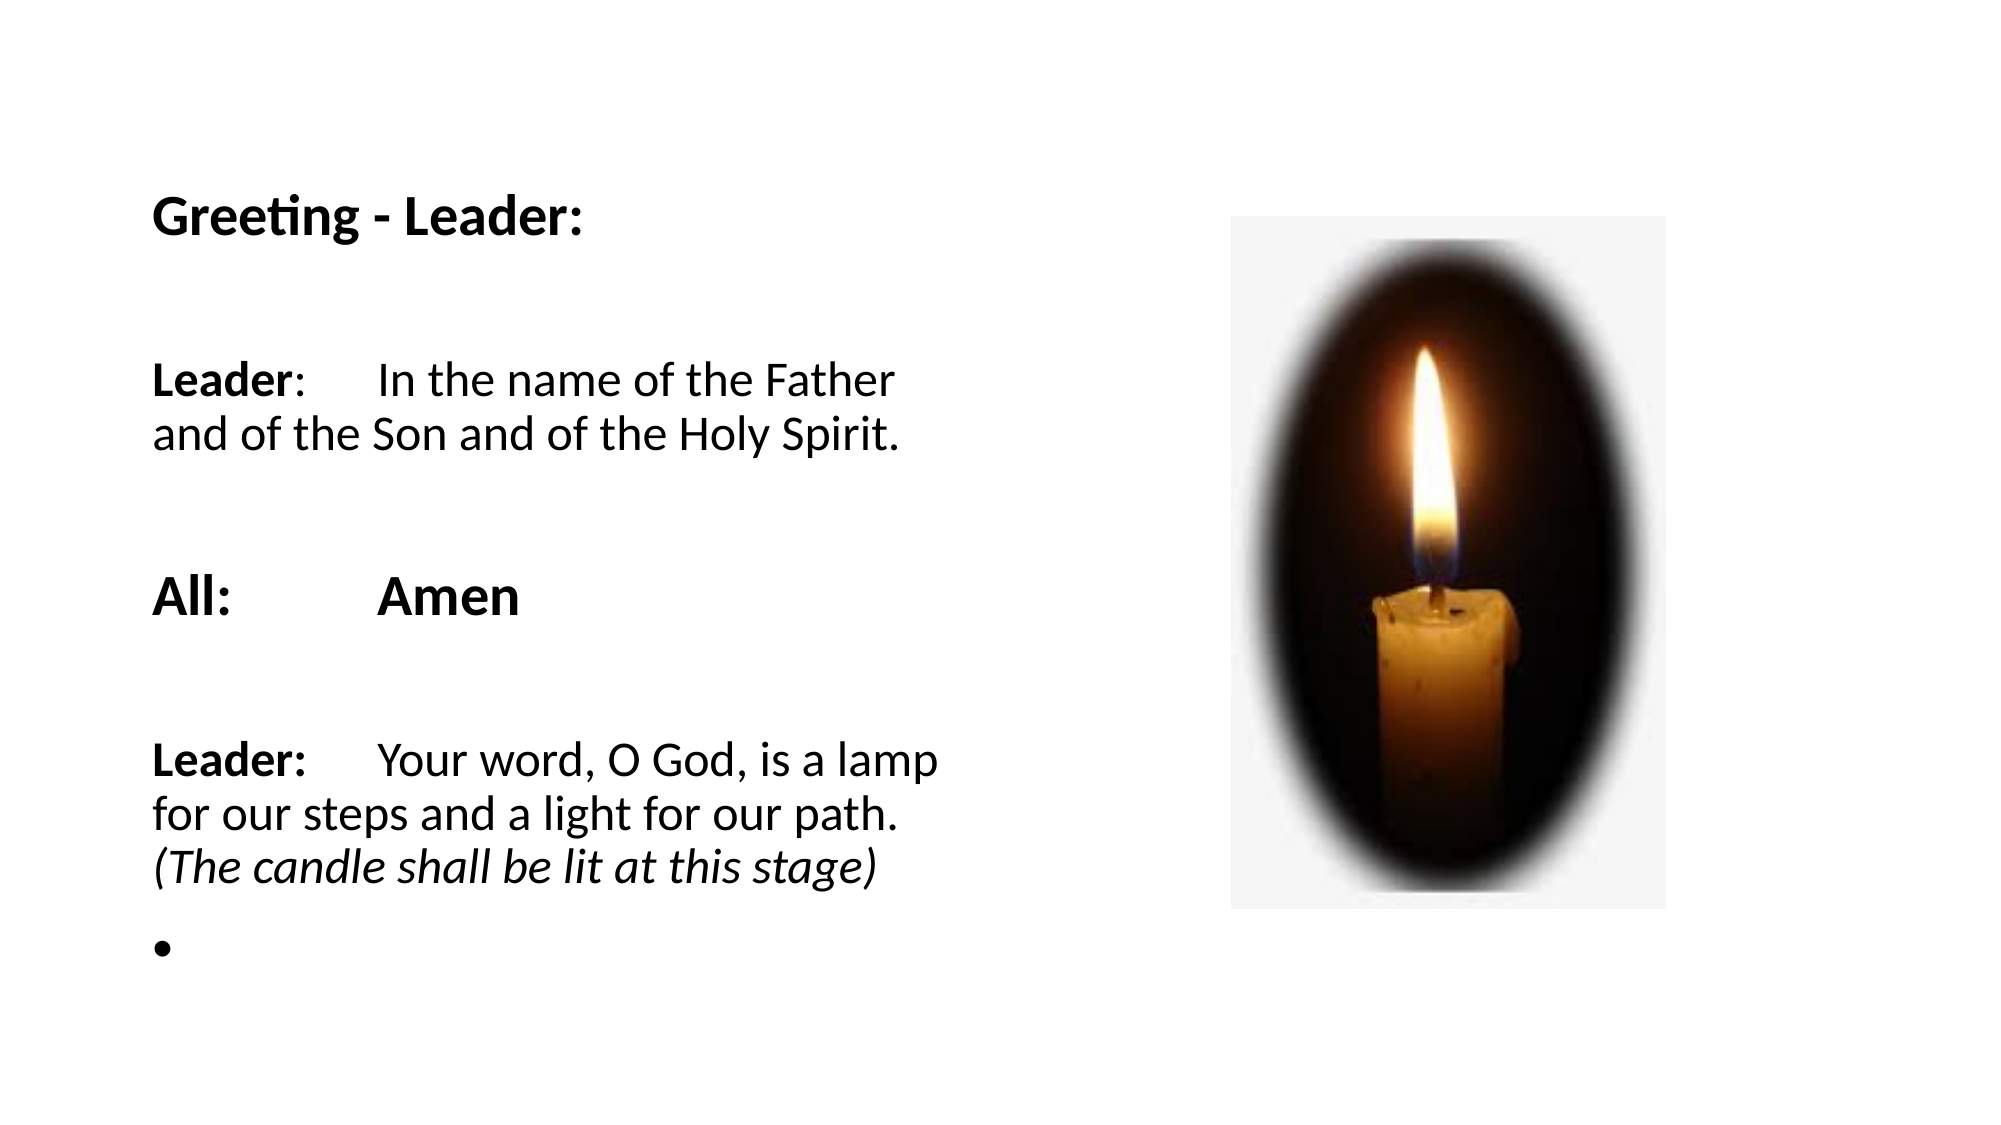

# Greeting - Leader:
Leader:	In the name of the Father and of the Son and of the Holy Spirit.
All: 		Amen
Leader: 	Your word, O God, is a lamp for our steps and a light for our path.  (The candle shall be lit at this stage)